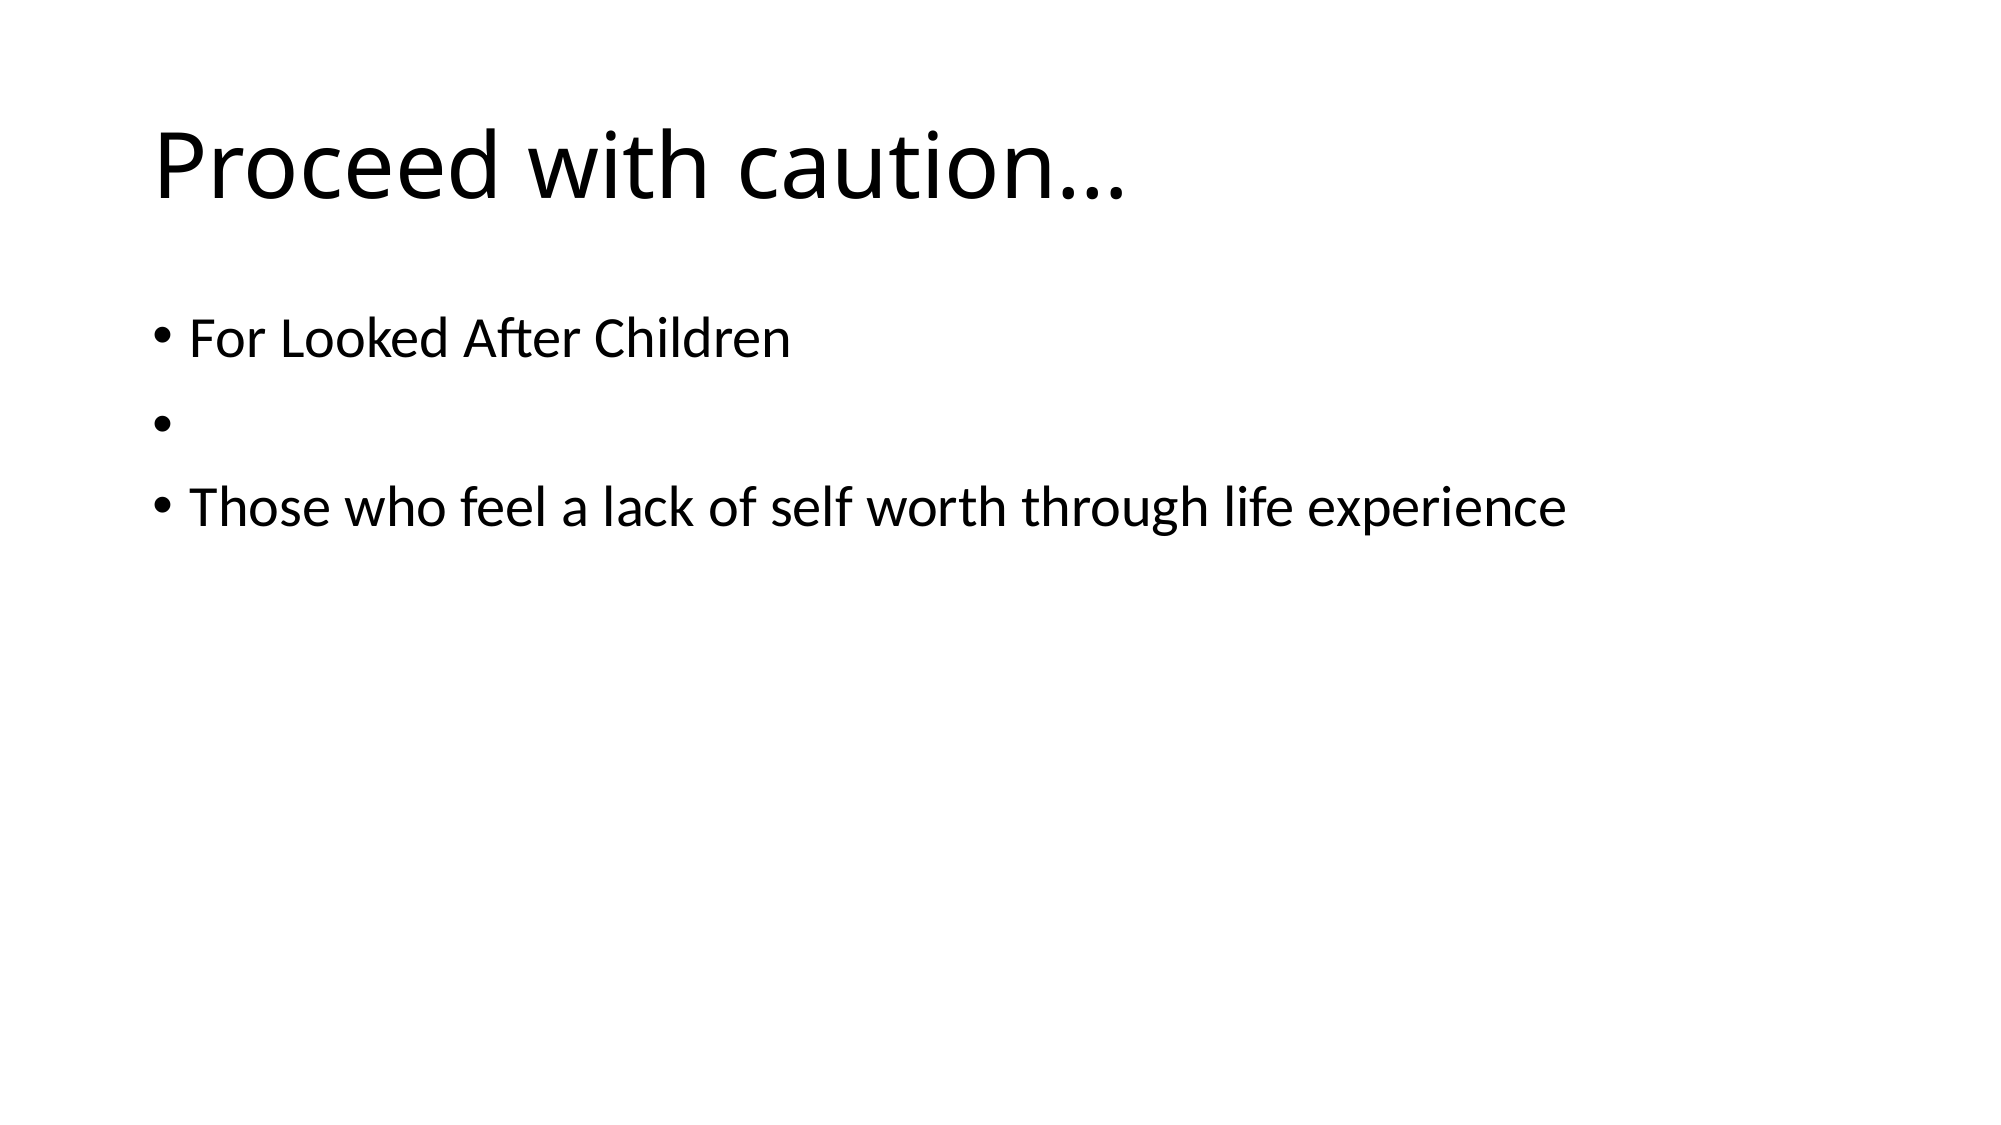

# Proceed with caution…
For Looked After Children
Those who feel a lack of self worth through life experience